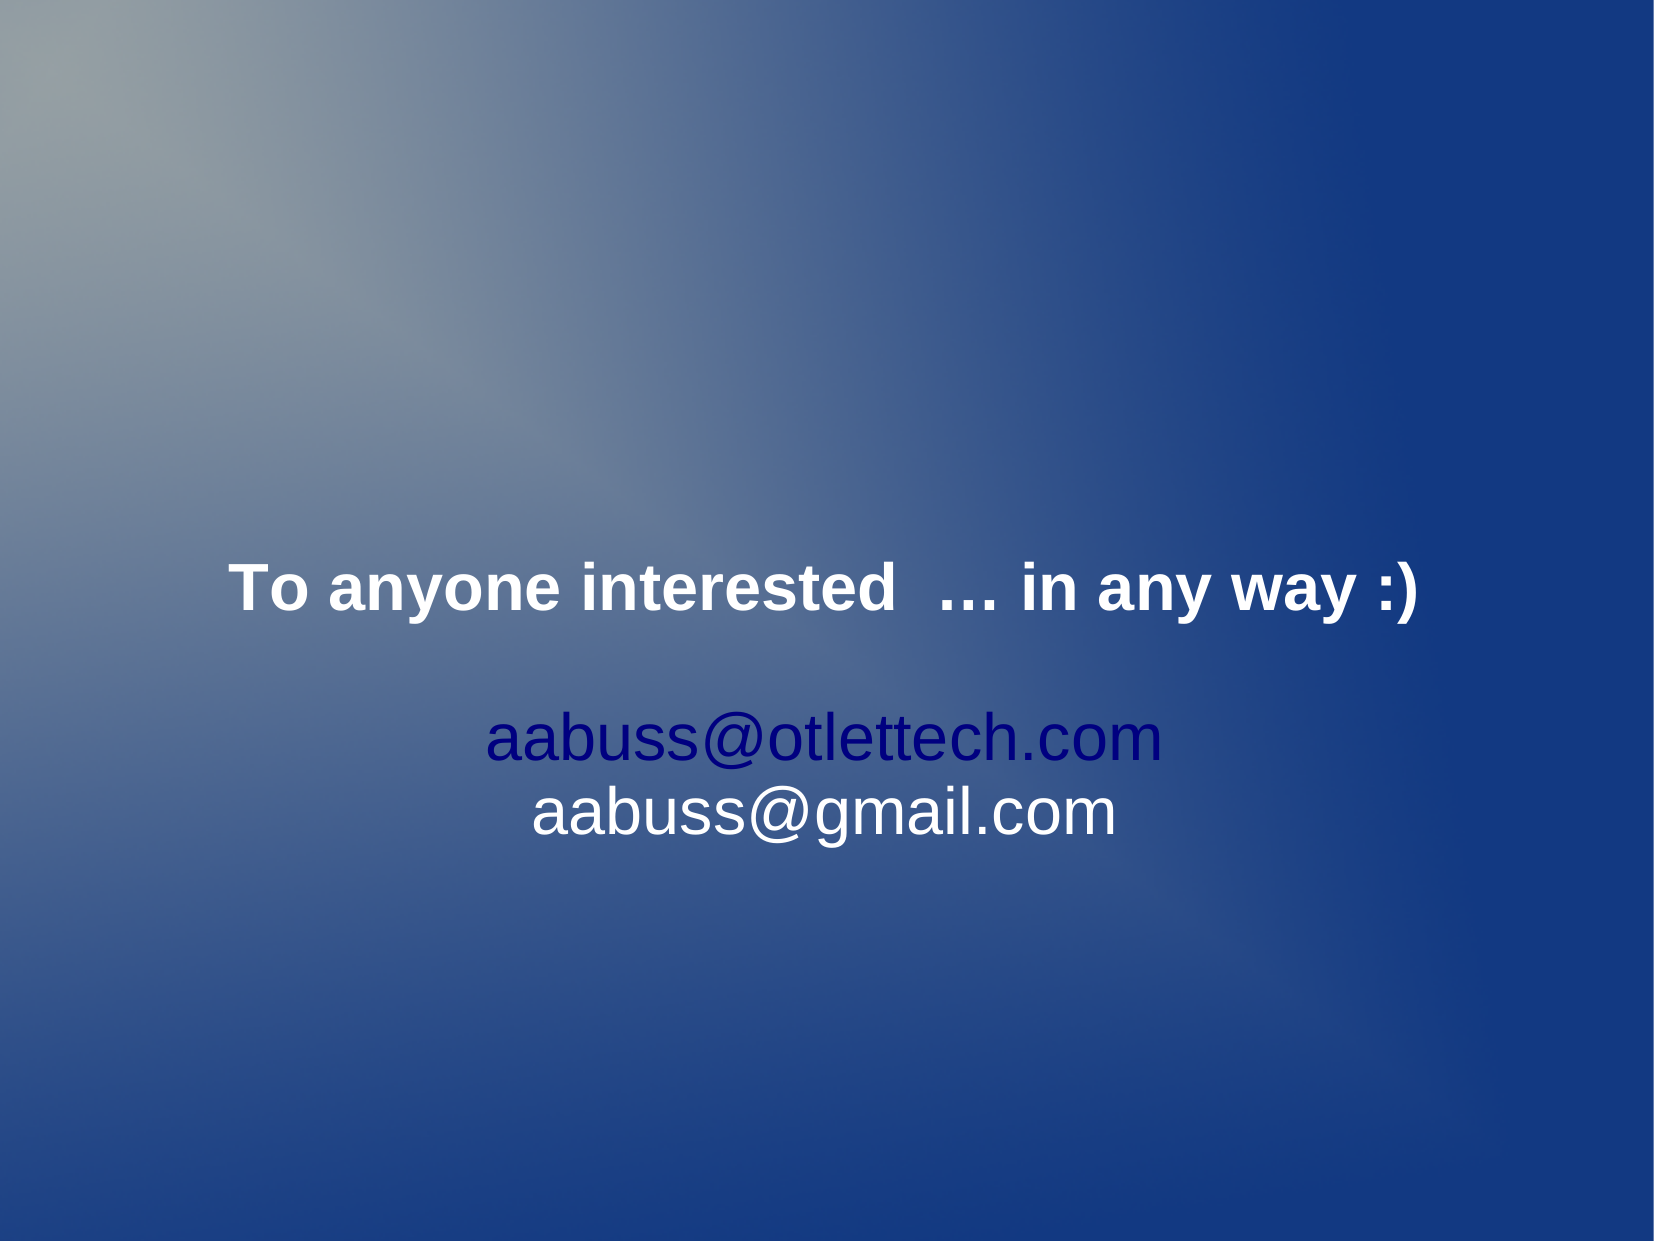

To anyone interested … in any way :)
aabuss@otlettech.com
aabuss@gmail.com